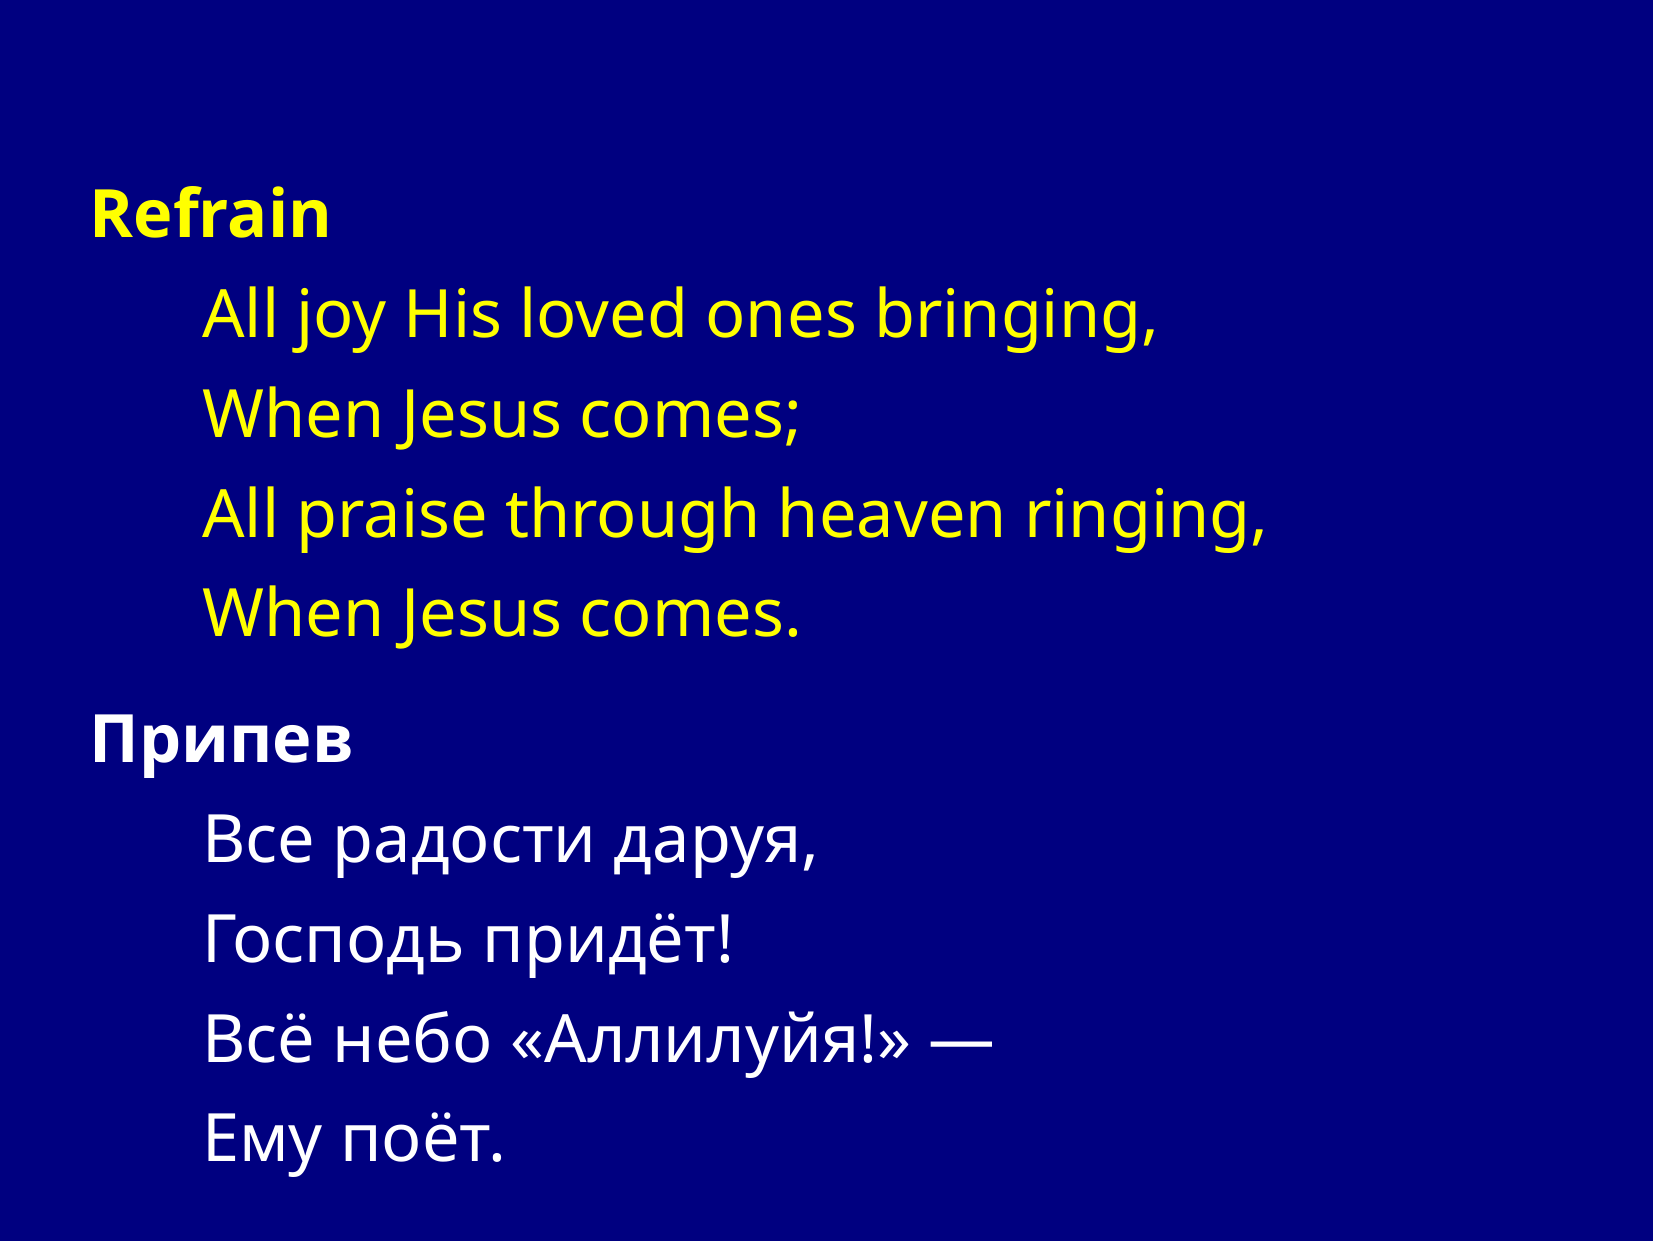

Refrain
	All joy His loved ones bringing,
	When Jesus comes;
	All praise through heaven ringing,
	When Jesus comes.
Припев
	Все радости даруя,
	Господь придёт!
	Всё небо «Аллилуйя!» —
	Ему поёт.